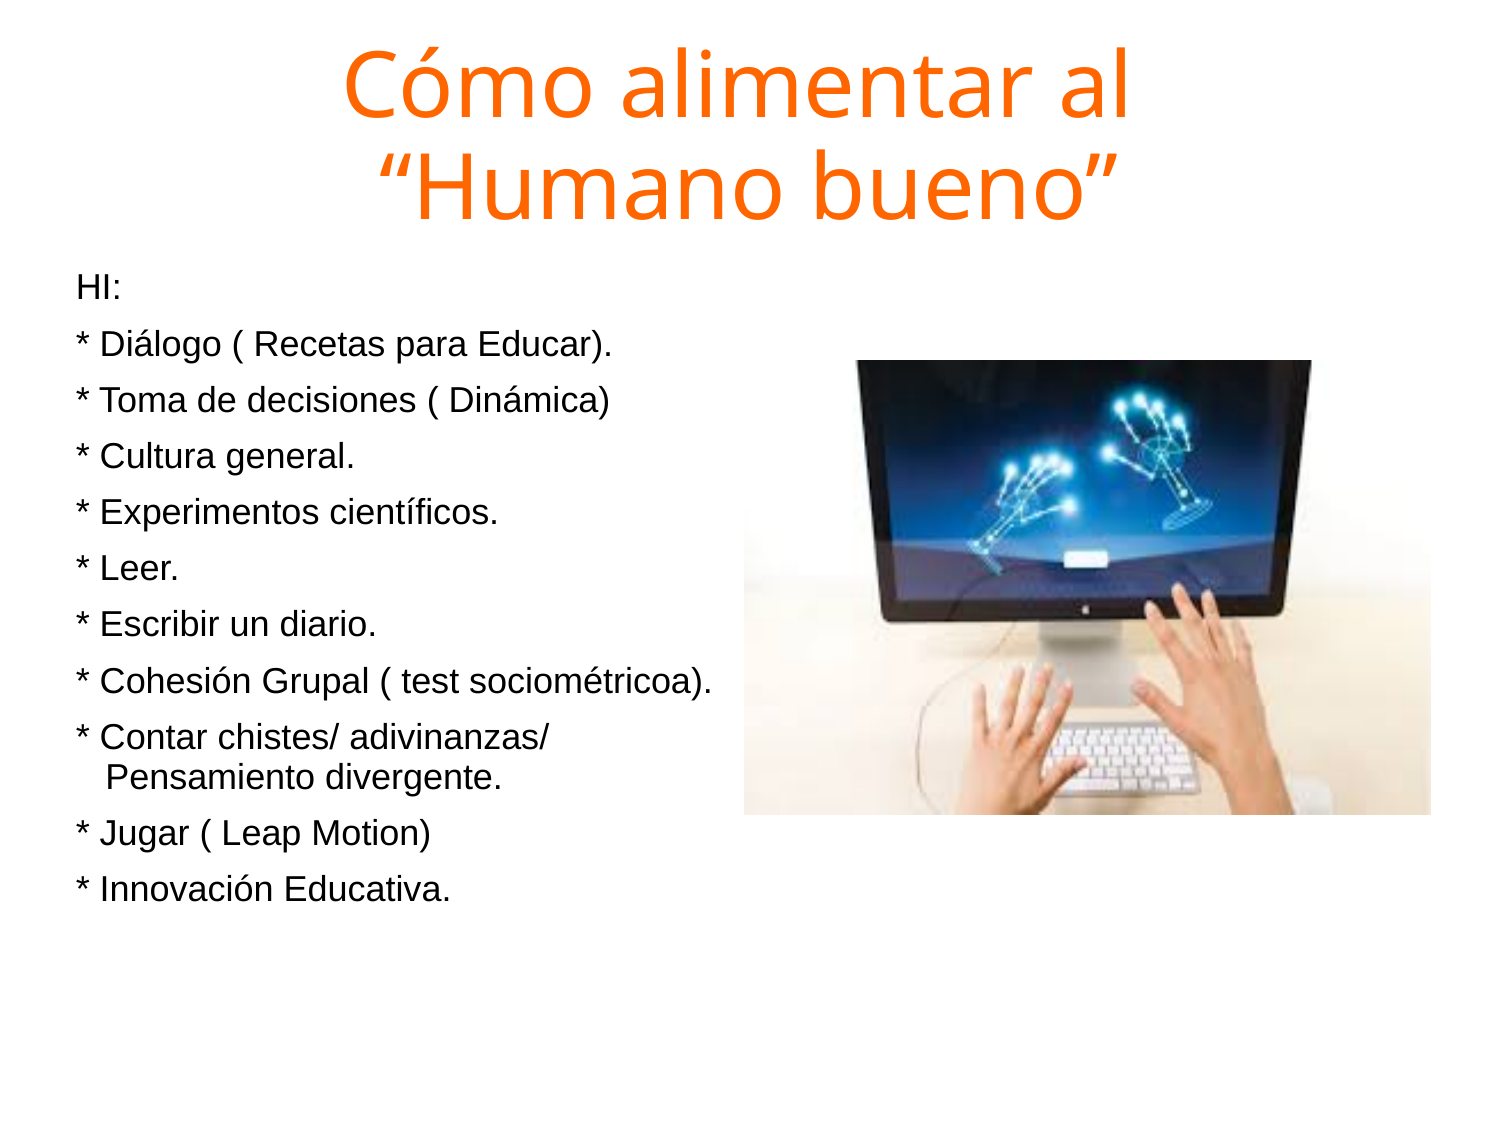

# Cómo alimentar al “Humano bueno”
HI:
* Diálogo ( Recetas para Educar).
* Toma de decisiones ( Dinámica)
* Cultura general.
* Experimentos científicos.
* Leer.
* Escribir un diario.
* Cohesión Grupal ( test sociométricoa).
* Contar chistes/ adivinanzas/ Pensamiento divergente.
* Jugar ( Leap Motion)
* Innovación Educativa.